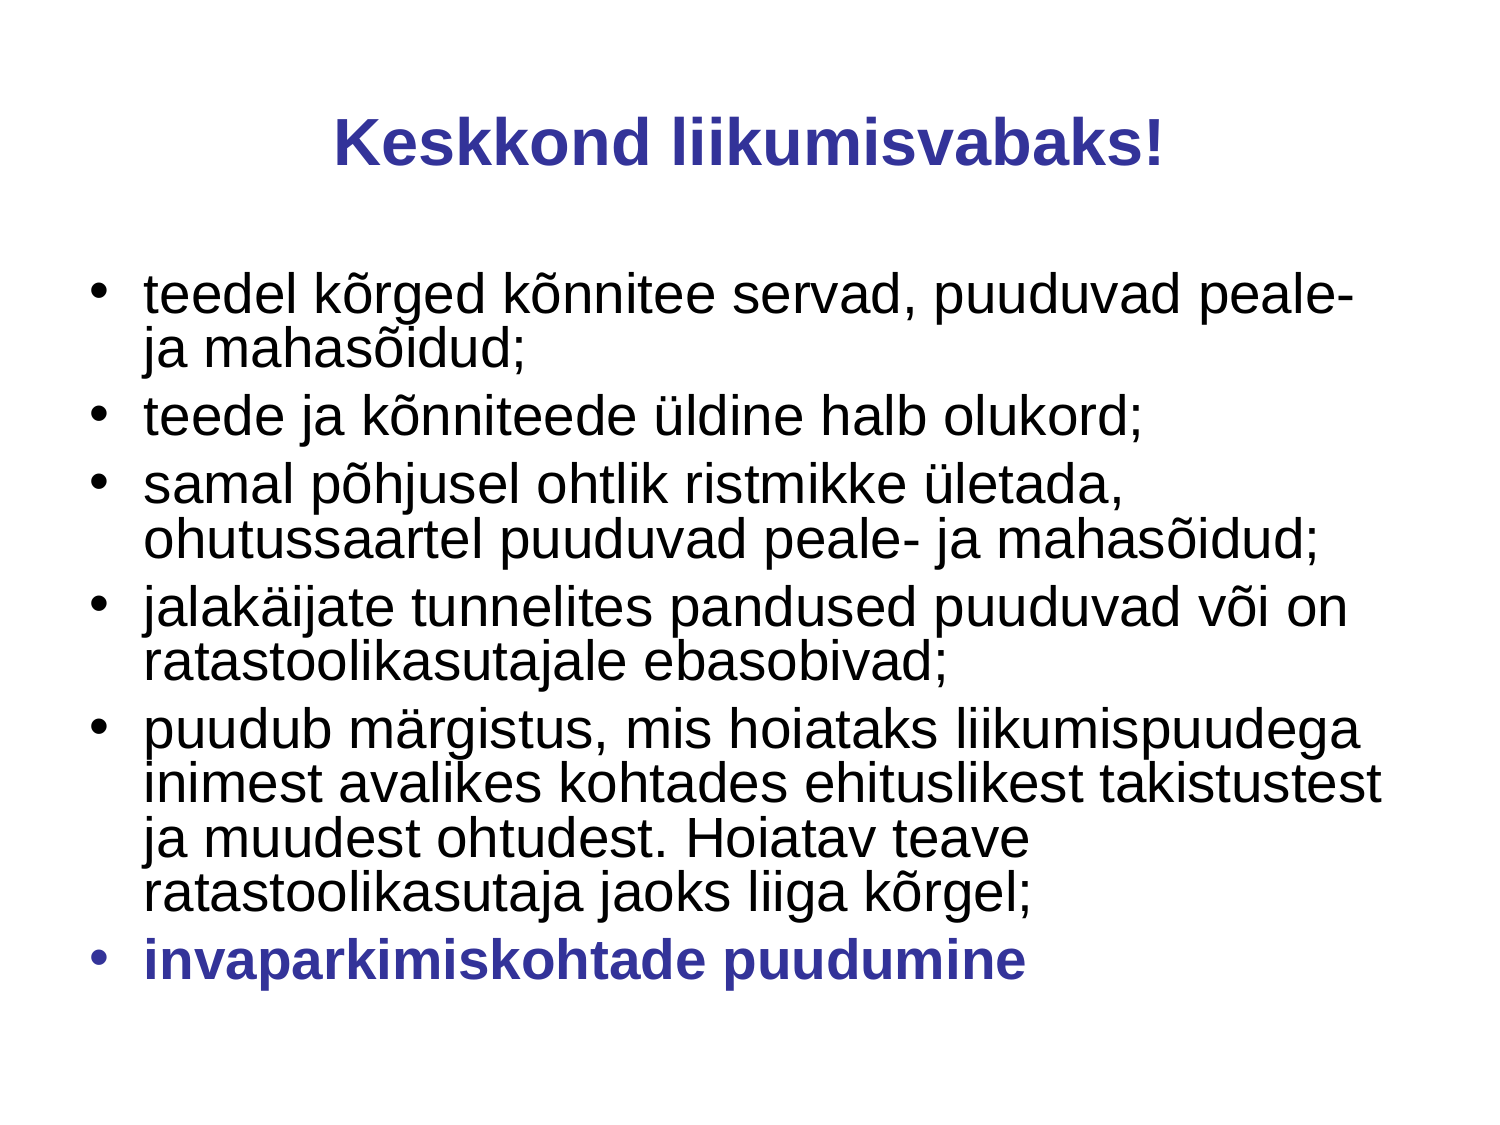

# Keskkond liikumisvabaks!
teedel kõrged kõnnitee servad, puuduvad peale- ja mahasõidud;
teede ja kõnniteede üldine halb olukord;
samal põhjusel ohtlik ristmikke ületada, ohutussaartel puuduvad peale- ja mahasõidud;
jalakäijate tunnelites pandused puuduvad või on ratastoolikasutajale ebasobivad;
puudub märgistus, mis hoiataks liikumispuudega inimest avalikes kohtades ehituslikest takistustest ja muudest ohtudest. Hoiatav teave ratastoolikasutaja jaoks liiga kõrgel;
invaparkimiskohtade puudumine